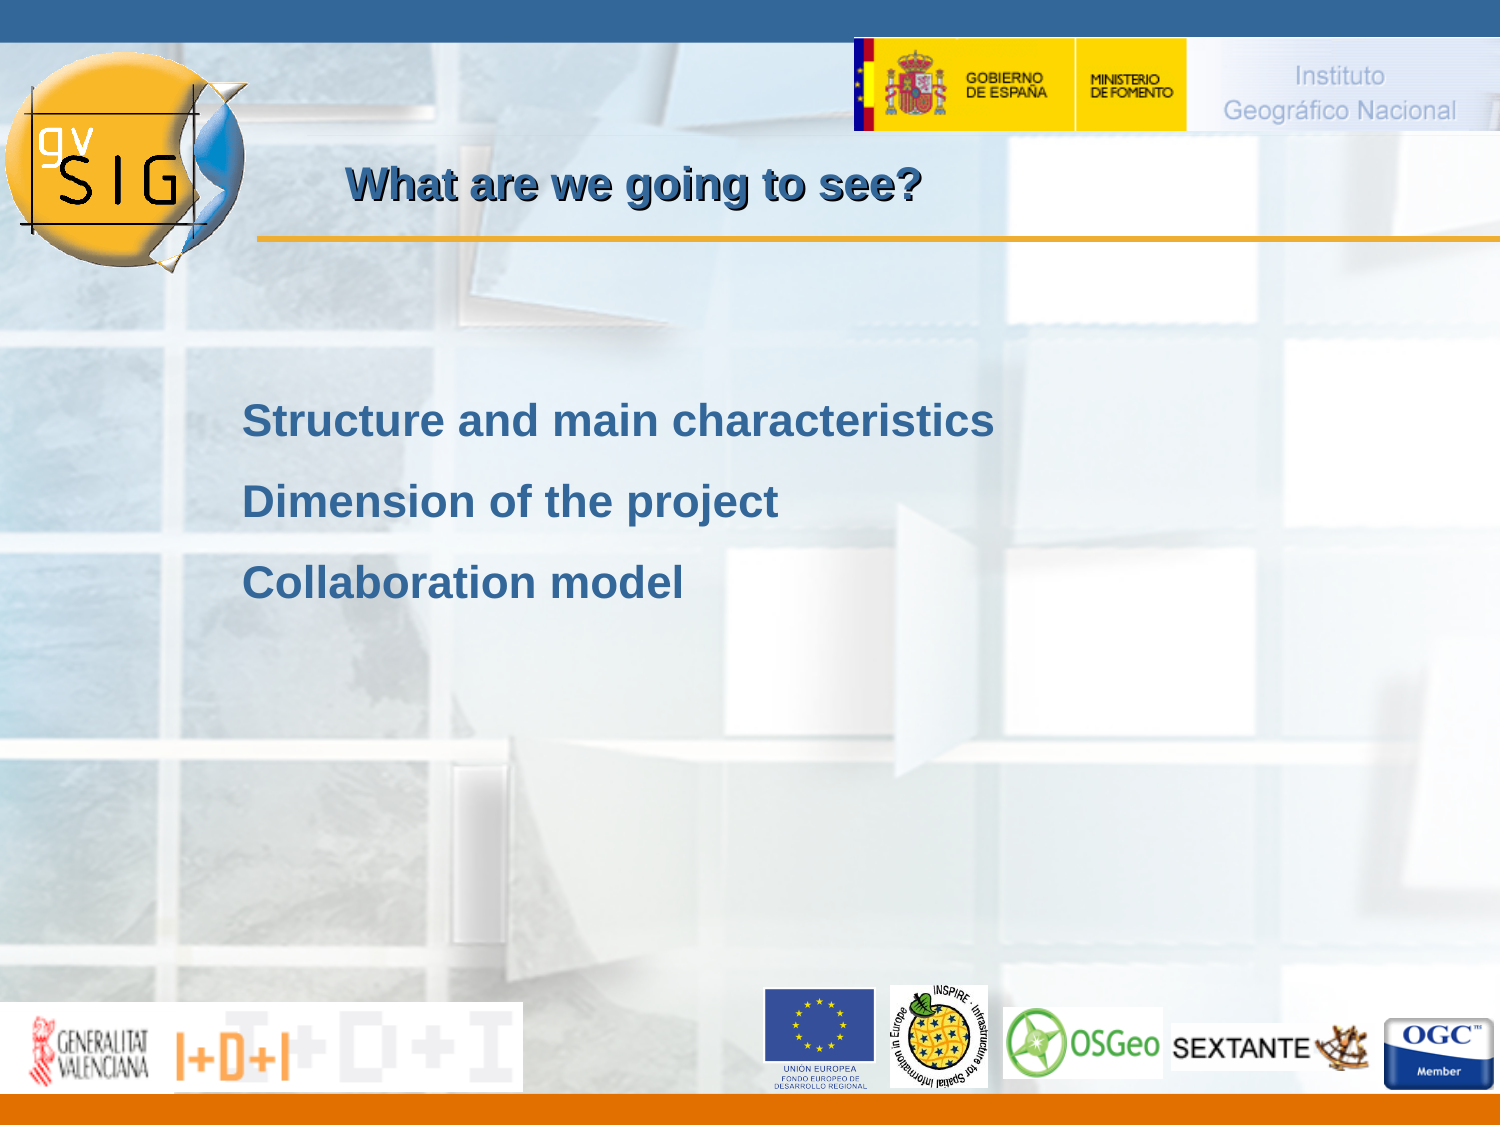

What are we going to see?
 Structure and main characteristics
 Dimension of the project
 Collaboration model